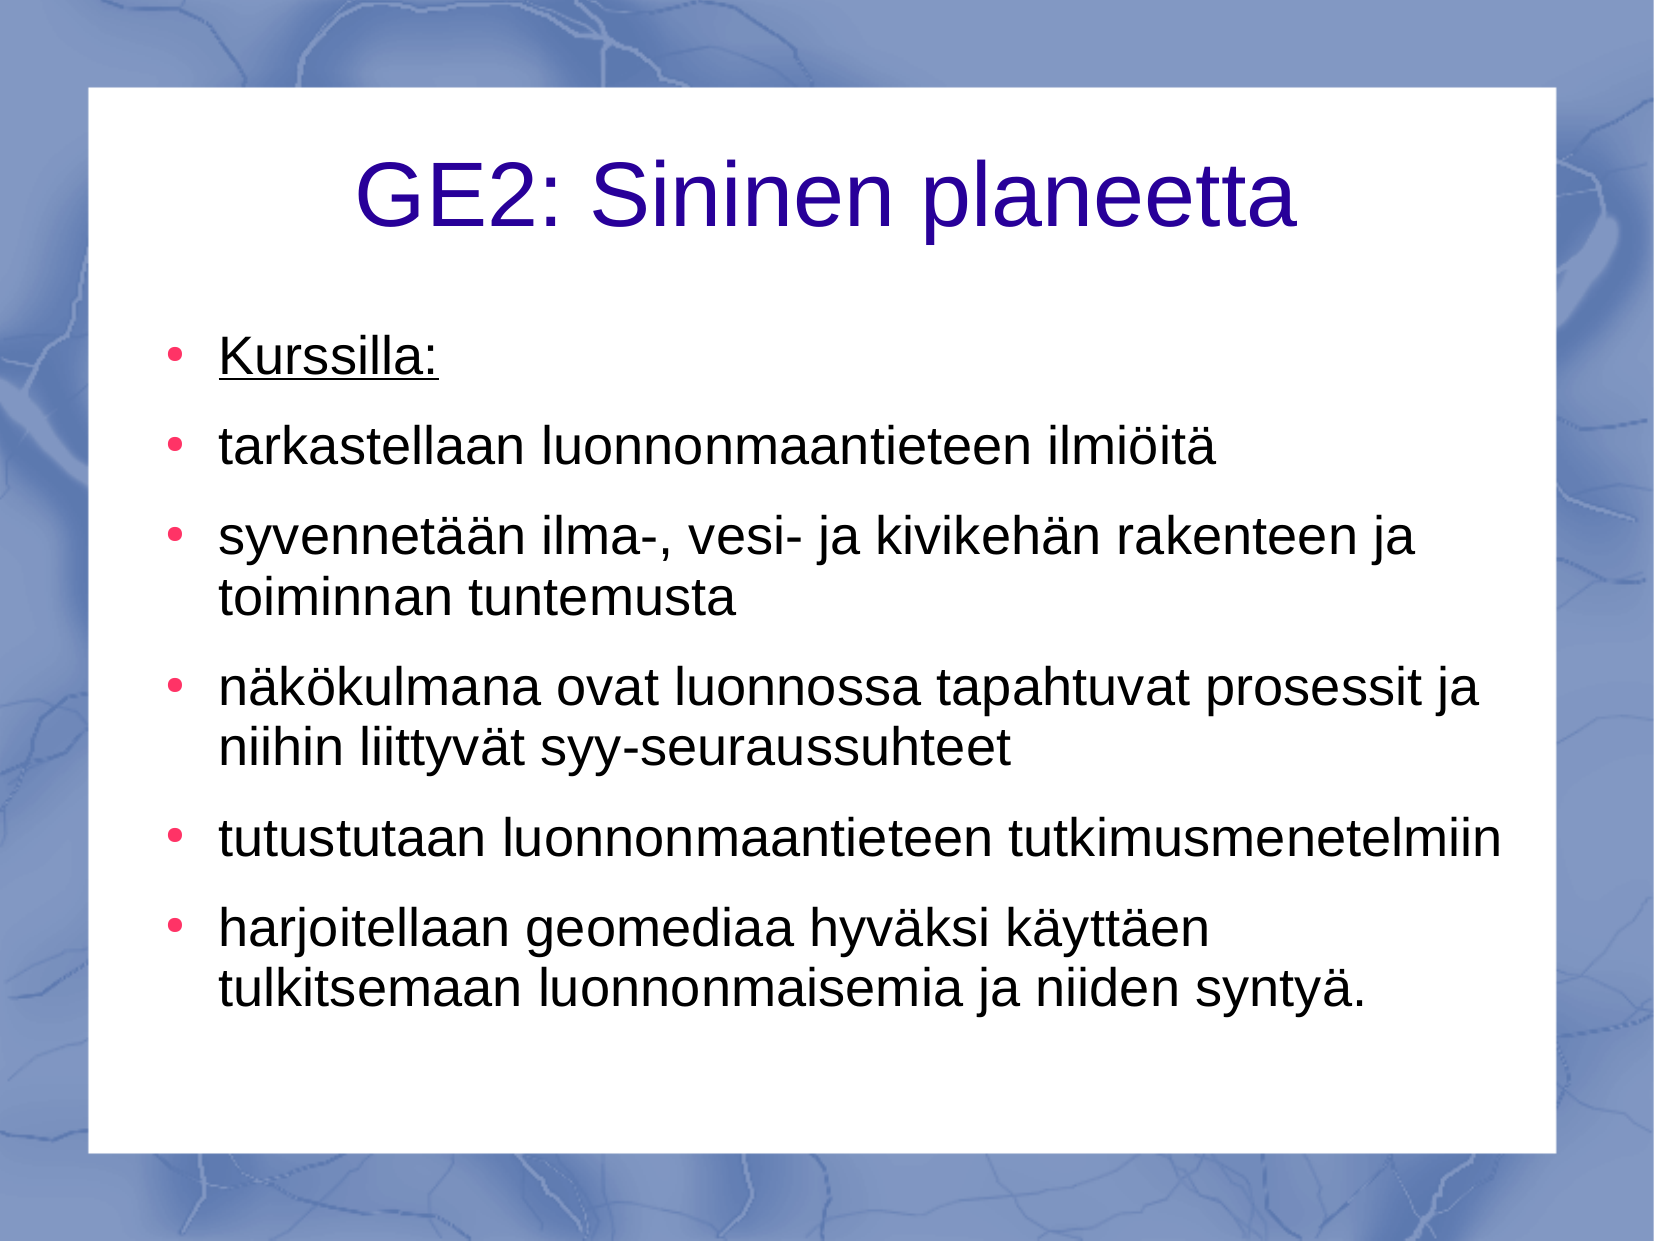

# GE2: Sininen planeetta
Kurssilla:
tarkastellaan luonnonmaantieteen ilmiöitä
syvennetään ilma-, vesi- ja kivikehän rakenteen ja toiminnan tuntemusta
näkökulmana ovat luonnossa tapahtuvat prosessit ja niihin liittyvät syy-seuraussuhteet
tutustutaan luonnonmaantieteen tutkimusmenetelmiin
harjoitellaan geomediaa hyväksi käyttäen tulkitsemaan luonnonmaisemia ja niiden syntyä.